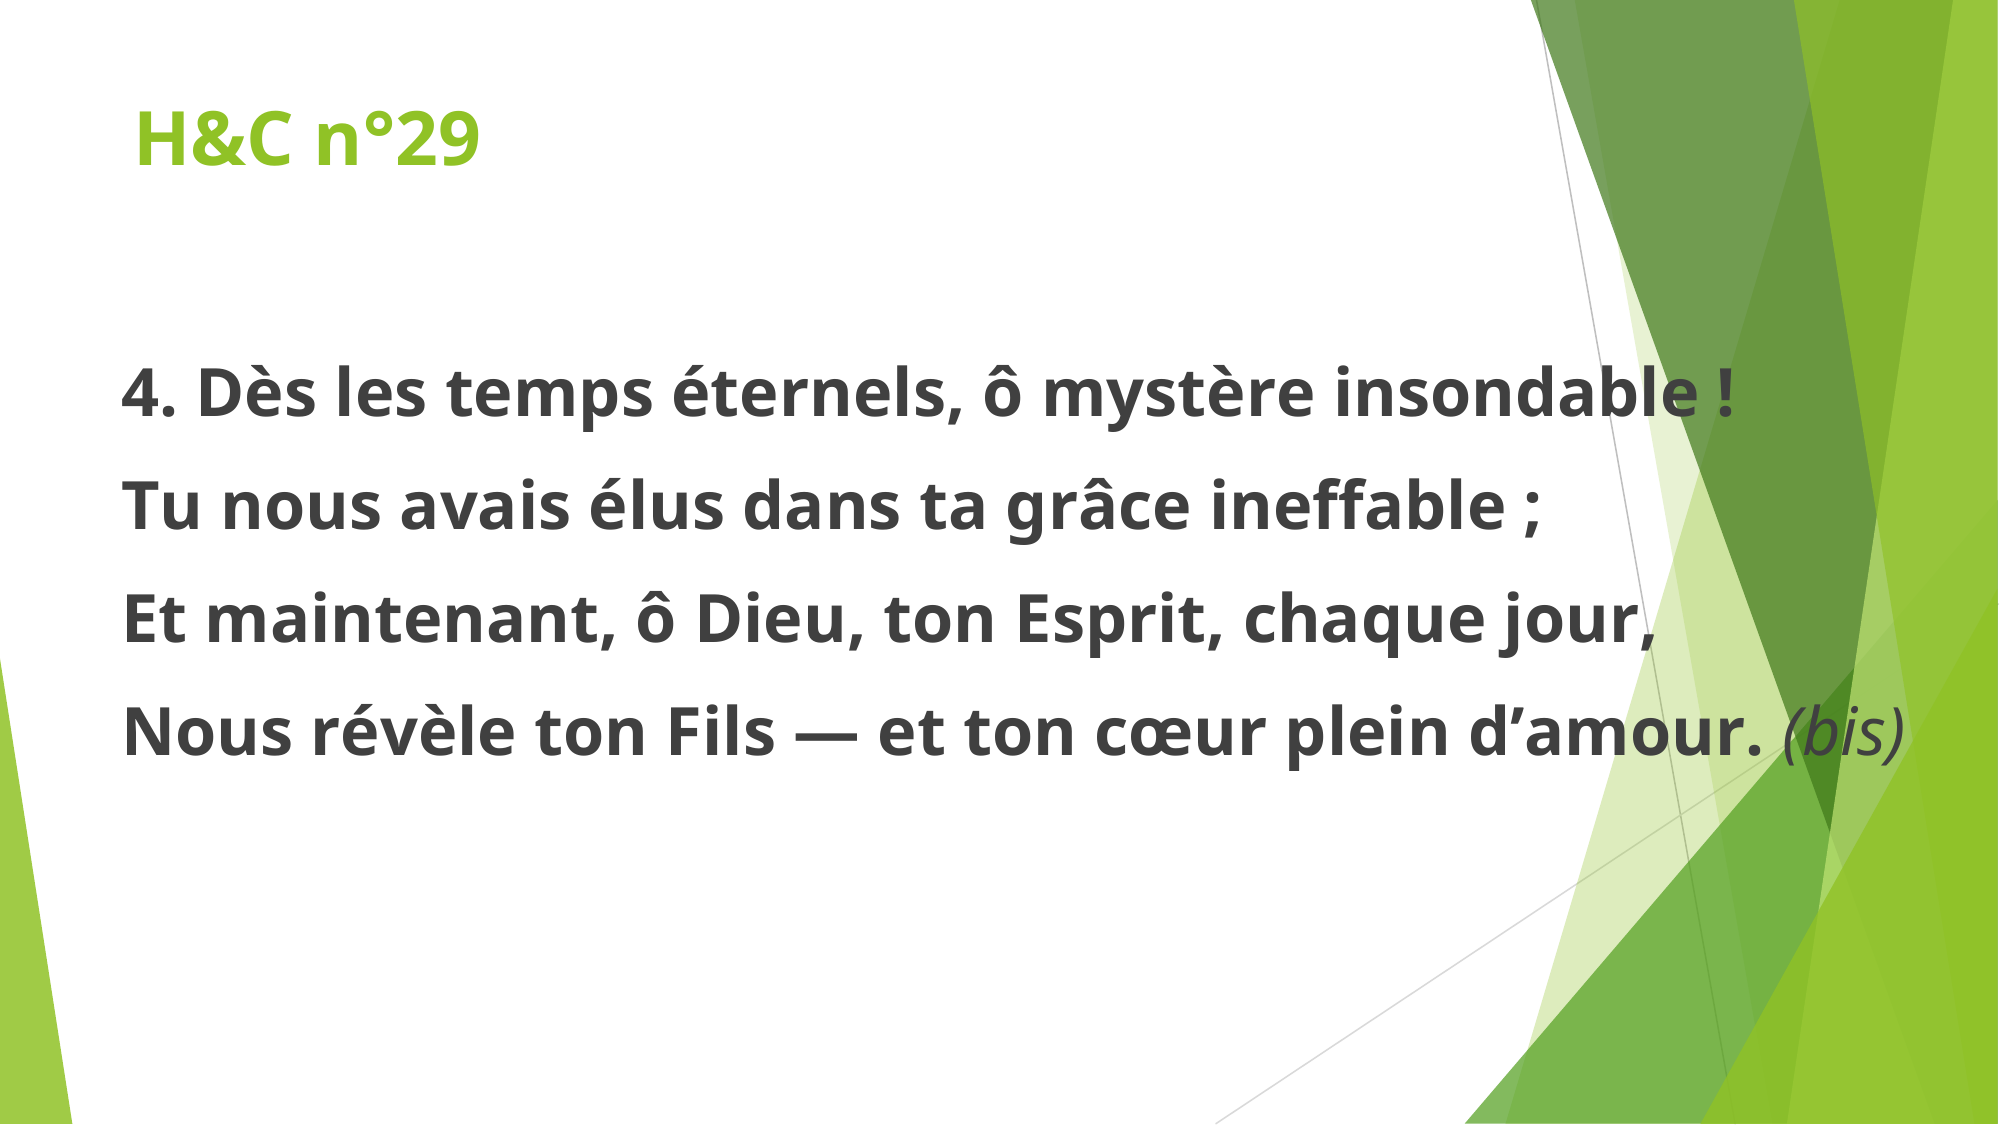

H&C n°29
4. Dès les temps éternels, ô mystère insondable !
Tu nous avais élus dans ta grâce ineffable ;
Et maintenant, ô Dieu, ton Esprit, chaque jour,
Nous révèle ton Fils — et ton cœur plein d’amour. (bis)